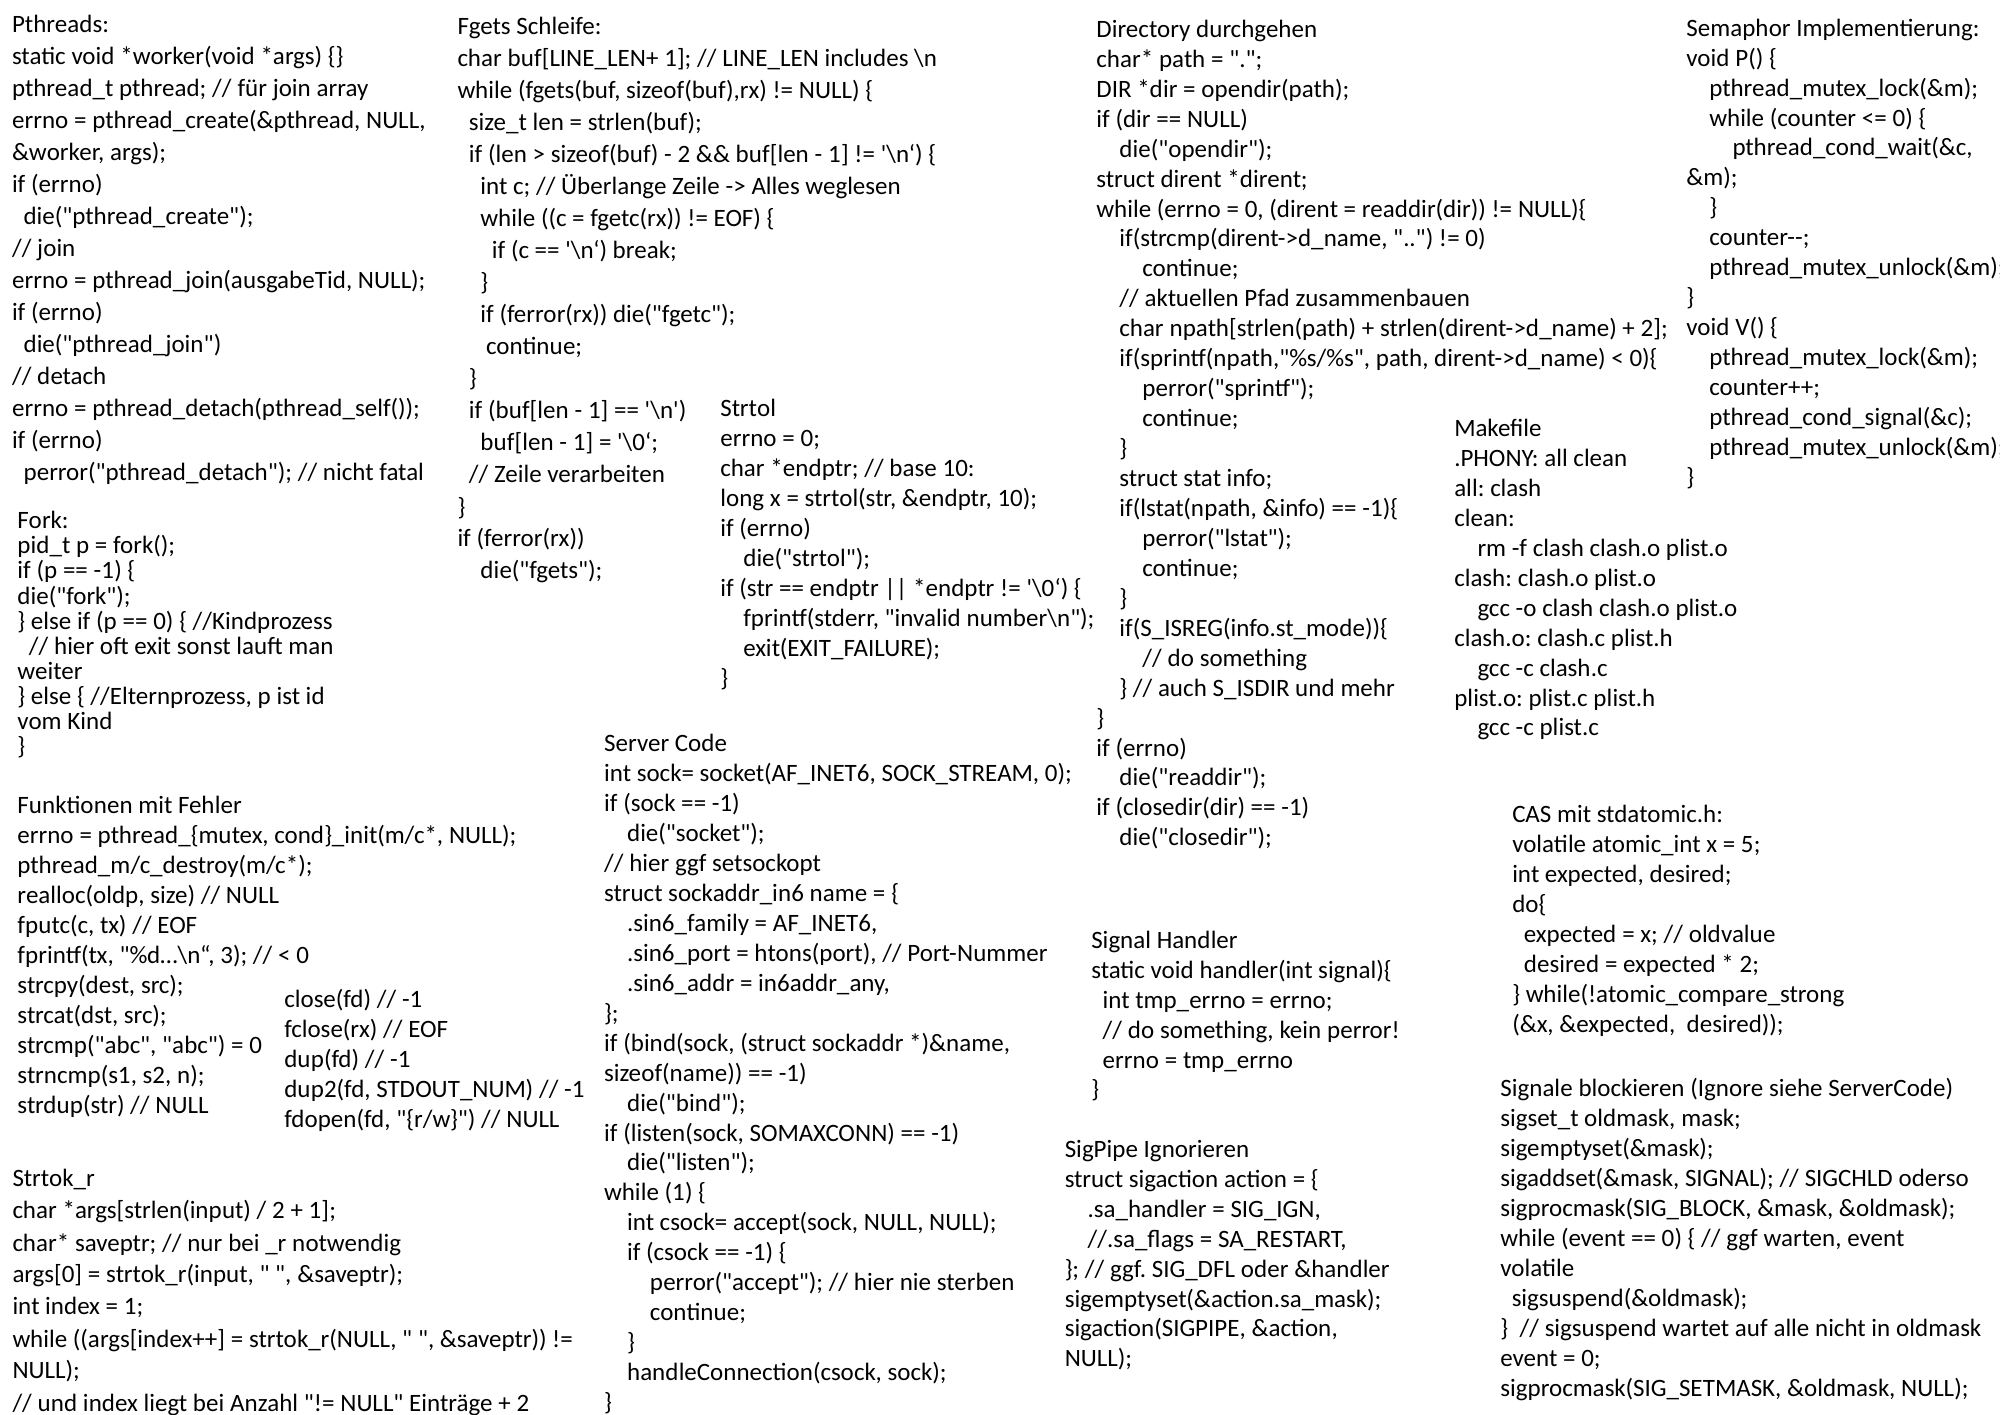

Pthreads:
static void *worker(void *args) {}
pthread_t pthread; // für join array
errno = pthread_create(&pthread, NULL, &worker, args);
if (errno)
 die("pthread_create");
// join
errno = pthread_join(ausgabeTid, NULL);
if (errno)
 die("pthread_join")
// detach
errno = pthread_detach(pthread_self());
if (errno)
 perror("pthread_detach"); // nicht fatal
Fgets Schleife:
char buf[LINE_LEN+ 1]; // LINE_LEN includes \n
while (fgets(buf, sizeof(buf),rx) != NULL) {
 size_t len = strlen(buf);
 if (len > sizeof(buf) - 2 && buf[len - 1] != '\n‘) {
 int c; // Überlange Zeile -> Alles weglesen
 while ((c = fgetc(rx)) != EOF) {
 if (c == '\n‘) break;
 }
 if (ferror(rx)) die("fgetc");
 continue;
 }
 if (buf[len - 1] == '\n')
 buf[len - 1] = '\0‘;
 // Zeile verarbeiten
}
if (ferror(rx))
    die("fgets");
Semaphor Implementierung:
void P() {
    pthread_mutex_lock(&m);
    while (counter <= 0) {
        pthread_cond_wait(&c, &m);
    }
    counter--;
    pthread_mutex_unlock(&m);
}
void V() {
    pthread_mutex_lock(&m);
    counter++;
    pthread_cond_signal(&c);
    pthread_mutex_unlock(&m);
}
Directory durchgehen
char* path = ".";
DIR *dir = opendir(path);
if (dir == NULL)
    die("opendir");
struct dirent *dirent;
while (errno = 0, (dirent = readdir(dir)) != NULL){
    if(strcmp(dirent->d_name, "..") != 0)
        continue;
    // aktuellen Pfad zusammenbauen
    char npath[strlen(path) + strlen(dirent->d_name) + 2];
    if(sprintf(npath,"%s/%s", path, dirent->d_name) < 0){
        perror("sprintf");
        continue;
    }
    struct stat info;
    if(lstat(npath, &info) == -1){
        perror("lstat");
        continue;
    }
    if(S_ISREG(info.st_mode)){
        // do something
    } // auch S_ISDIR und mehr
}
if (errno)
    die("readdir");
if (closedir(dir) == -1)
    die("closedir");
Strtol
errno = 0;
char *endptr; // base 10:
long x = strtol(str, &endptr, 10);
if (errno)
    die("strtol");
if (str == endptr || *endptr != '\0‘) {
    fprintf(stderr, "invalid number\n");
    exit(EXIT_FAILURE);
}
Makefile
.PHONY: all clean
all: clash
clean:
 rm -f clash clash.o plist.o
clash: clash.o plist.o
 gcc -o clash clash.o plist.o
clash.o: clash.c plist.h
 gcc -c clash.c
plist.o: plist.c plist.h
 gcc -c plist.c
Fork:
pid_t p = fork();
if (p == -1) {
die("fork");
} else if (p == 0) { //Kindprozess
 // hier oft exit sonst lauft man weiter
} else { //Elternprozess, p ist id vom Kind
}
Server Code
int sock= socket(AF_INET6, SOCK_STREAM, 0);
if (sock == -1)
    die("socket");
// hier ggf setsockopt
struct sockaddr_in6 name = {
    .sin6_family = AF_INET6,
    .sin6_port = htons(port), // Port-Nummer
    .sin6_addr = in6addr_any,
};
if (bind(sock, (struct sockaddr *)&name,
sizeof(name)) == -1)
    die("bind");
if (listen(sock, SOMAXCONN) == -1)
    die("listen");
while (1) {
    int csock= accept(sock, NULL, NULL);
    if (csock == -1) {
        perror("accept"); // hier nie sterben
 continue;
    }
 handleConnection(csock, sock);
}
Funktionen mit Fehler
errno = pthread_{mutex, cond}_init(m/c*, NULL);
pthread_m/c_destroy(m/c*);
realloc(oldp, size) // NULL
fputc(c, tx) // EOF
fprintf(tx, "%d…\n“, 3); // < 0
strcpy(dest, src);
strcat(dst, src);
strcmp("abc", "abc") = 0
strncmp(s1, s2, n);
strdup(str) // NULL
CAS mit stdatomic.h:
volatile atomic_int x = 5;
int expected, desired;
do{
 expected = x; // oldvalue
 desired = expected * 2;
} while(!atomic_compare_strong
(&x, &expected, desired));
Signal Handler
static void handler(int signal){
 int tmp_errno = errno;
 // do something, kein perror!
 errno = tmp_errno
}
close(fd) // -1
fclose(rx) // EOF
dup(fd) // -1
dup2(fd, STDOUT_NUM) // -1
fdopen(fd, "{r/w}") // NULL
Signale blockieren (Ignore siehe ServerCode)
sigset_t oldmask, mask;
sigemptyset(&mask);
sigaddset(&mask, SIGNAL); // SIGCHLD oderso
sigprocmask(SIG_BLOCK, &mask, &oldmask);
while (event == 0) { // ggf warten, event volatile
 sigsuspend(&oldmask);
} // sigsuspend wartet auf alle nicht in oldmask
event = 0;
sigprocmask(SIG_SETMASK, &oldmask, NULL);
SigPipe Ignorieren
struct sigaction action = {
 .sa_handler = SIG_IGN,
 //.sa_flags = SA_RESTART,
}; // ggf. SIG_DFL oder &handler
sigemptyset(&action.sa_mask);
sigaction(SIGPIPE, &action, NULL);
Strtok_r
char *args[strlen(input) / 2 + 1];
char* saveptr; // nur bei _r notwendig
args[0] = strtok_r(input, " ", &saveptr);
int index = 1;
while ((args[index++] = strtok_r(NULL, " ", &saveptr)) != NULL);
// und index liegt bei Anzahl "!= NULL" Einträge + 2